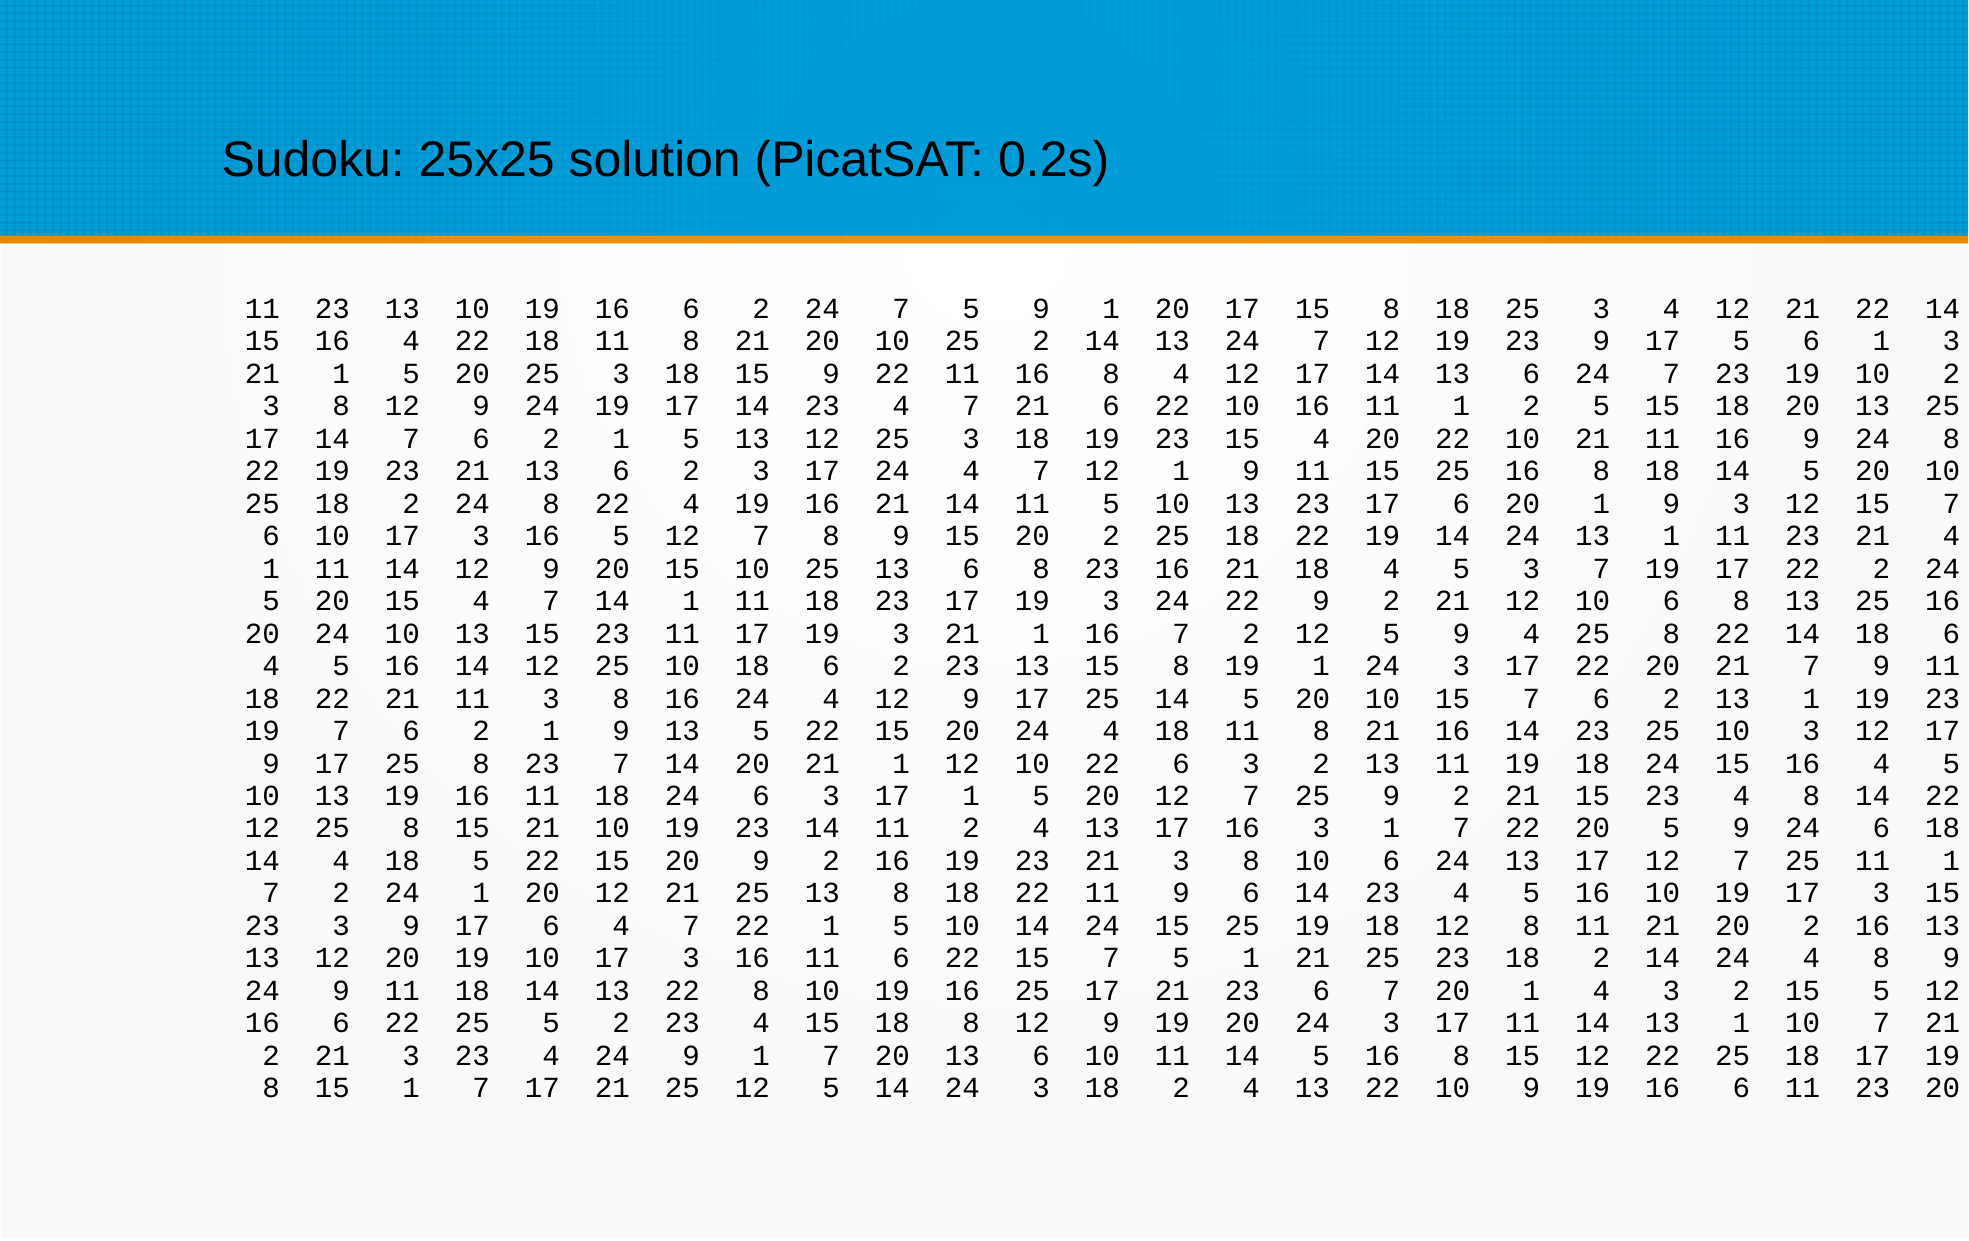

Sudoku: 25x25 solution (PicatSAT: 0.2s)
 11 23 13 10 19 16 6 2 24 7 5 9 1 20 17 15 8 18 25 3 4 12 21 22 14
 15 16 4 22 18 11 8 21 20 10 25 2 14 13 24 7 12 19 23 9 17 5 6 1 3
 21 1 5 20 25 3 18 15 9 22 11 16 8 4 12 17 14 13 6 24 7 23 19 10 2
 3 8 12 9 24 19 17 14 23 4 7 21 6 22 10 16 11 1 2 5 15 18 20 13 25
 17 14 7 6 2 1 5 13 12 25 3 18 19 23 15 4 20 22 10 21 11 16 9 24 8
 22 19 23 21 13 6 2 3 17 24 4 7 12 1 9 11 15 25 16 8 18 14 5 20 10
 25 18 2 24 8 22 4 19 16 21 14 11 5 10 13 23 17 6 20 1 9 3 12 15 7
 6 10 17 3 16 5 12 7 8 9 15 20 2 25 18 22 19 14 24 13 1 11 23 21 4
 1 11 14 12 9 20 15 10 25 13 6 8 23 16 21 18 4 5 3 7 19 17 22 2 24
 5 20 15 4 7 14 1 11 18 23 17 19 3 24 22 9 2 21 12 10 6 8 13 25 16
 20 24 10 13 15 23 11 17 19 3 21 1 16 7 2 12 5 9 4 25 8 22 14 18 6
 4 5 16 14 12 25 10 18 6 2 23 13 15 8 19 1 24 3 17 22 20 21 7 9 11
 18 22 21 11 3 8 16 24 4 12 9 17 25 14 5 20 10 15 7 6 2 13 1 19 23
 19 7 6 2 1 9 13 5 22 15 20 24 4 18 11 8 21 16 14 23 25 10 3 12 17
 9 17 25 8 23 7 14 20 21 1 12 10 22 6 3 2 13 11 19 18 24 15 16 4 5
 10 13 19 16 11 18 24 6 3 17 1 5 20 12 7 25 9 2 21 15 23 4 8 14 22
 12 25 8 15 21 10 19 23 14 11 2 4 13 17 16 3 1 7 22 20 5 9 24 6 18
 14 4 18 5 22 15 20 9 2 16 19 23 21 3 8 10 6 24 13 17 12 7 25 11 1
 7 2 24 1 20 12 21 25 13 8 18 22 11 9 6 14 23 4 5 16 10 19 17 3 15
 23 3 9 17 6 4 7 22 1 5 10 14 24 15 25 19 18 12 8 11 21 20 2 16 13
 13 12 20 19 10 17 3 16 11 6 22 15 7 5 1 21 25 23 18 2 14 24 4 8 9
 24 9 11 18 14 13 22 8 10 19 16 25 17 21 23 6 7 20 1 4 3 2 15 5 12
 16 6 22 25 5 2 23 4 15 18 8 12 9 19 20 24 3 17 11 14 13 1 10 7 21
 2 21 3 23 4 24 9 1 7 20 13 6 10 11 14 5 16 8 15 12 22 25 18 17 19
 8 15 1 7 17 21 25 12 5 14 24 3 18 2 4 13 22 10 9 19 16 6 11 23 20